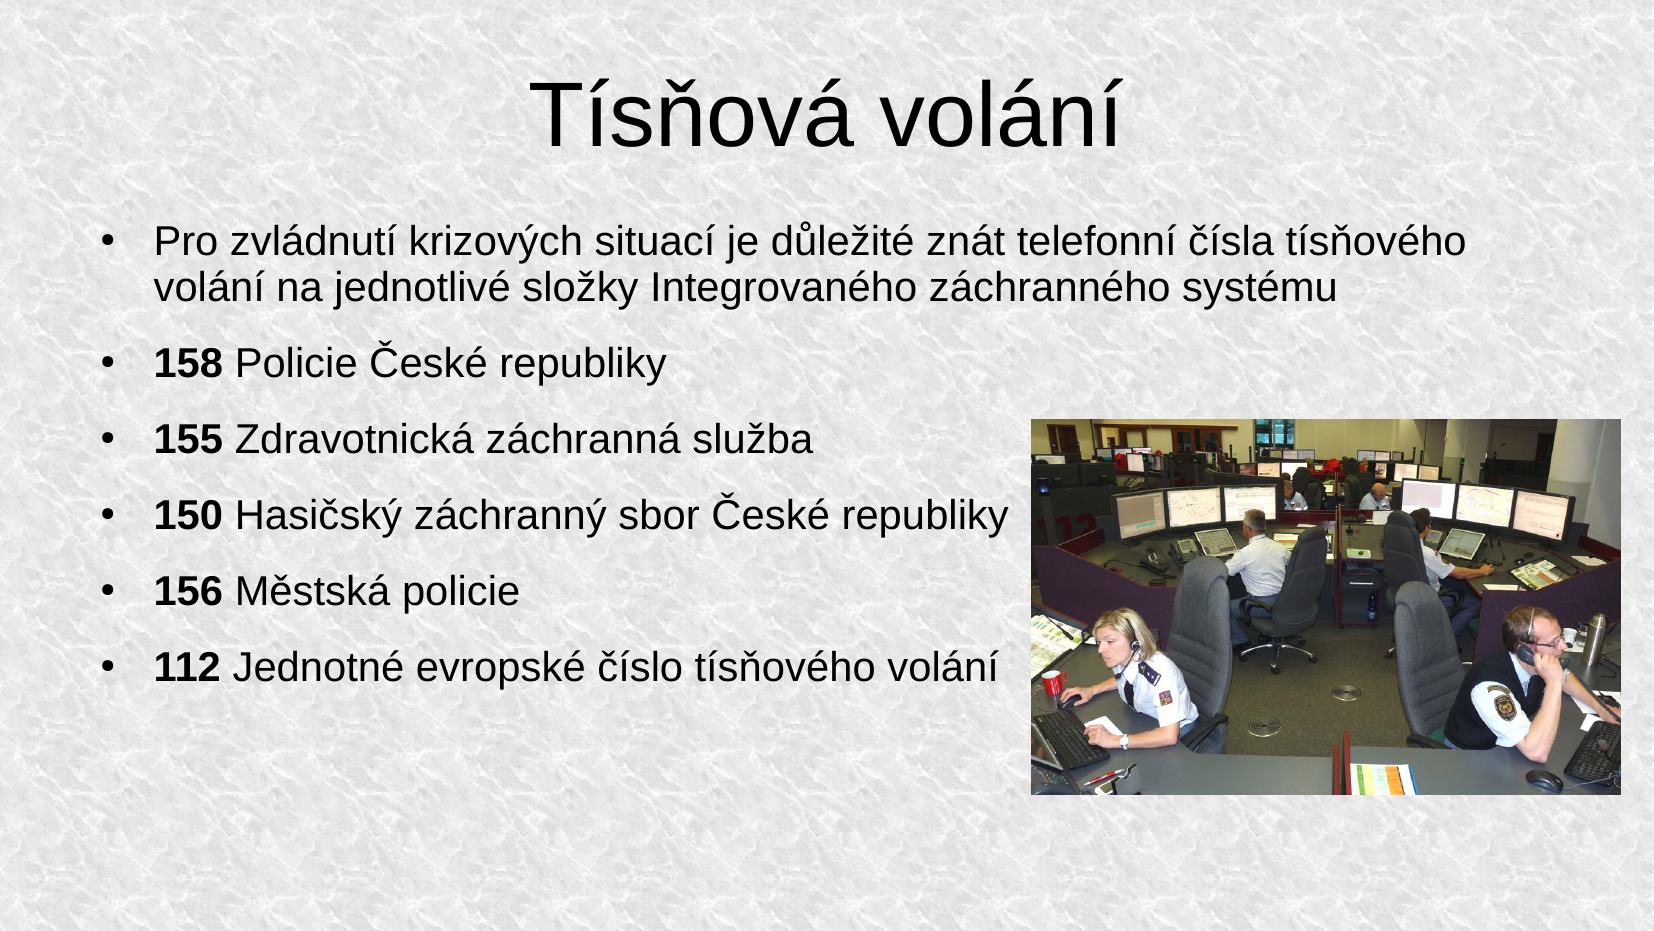

# Tísňová volání
Pro zvládnutí krizových situací je důležité znát telefonní čísla tísňového volání na jednotlivé složky Integrovaného záchranného systému
158 Policie České republiky
155 Zdravotnická záchranná služba
150 Hasičský záchranný sbor České republiky
156 Městská policie
112 Jednotné evropské číslo tísňového volání